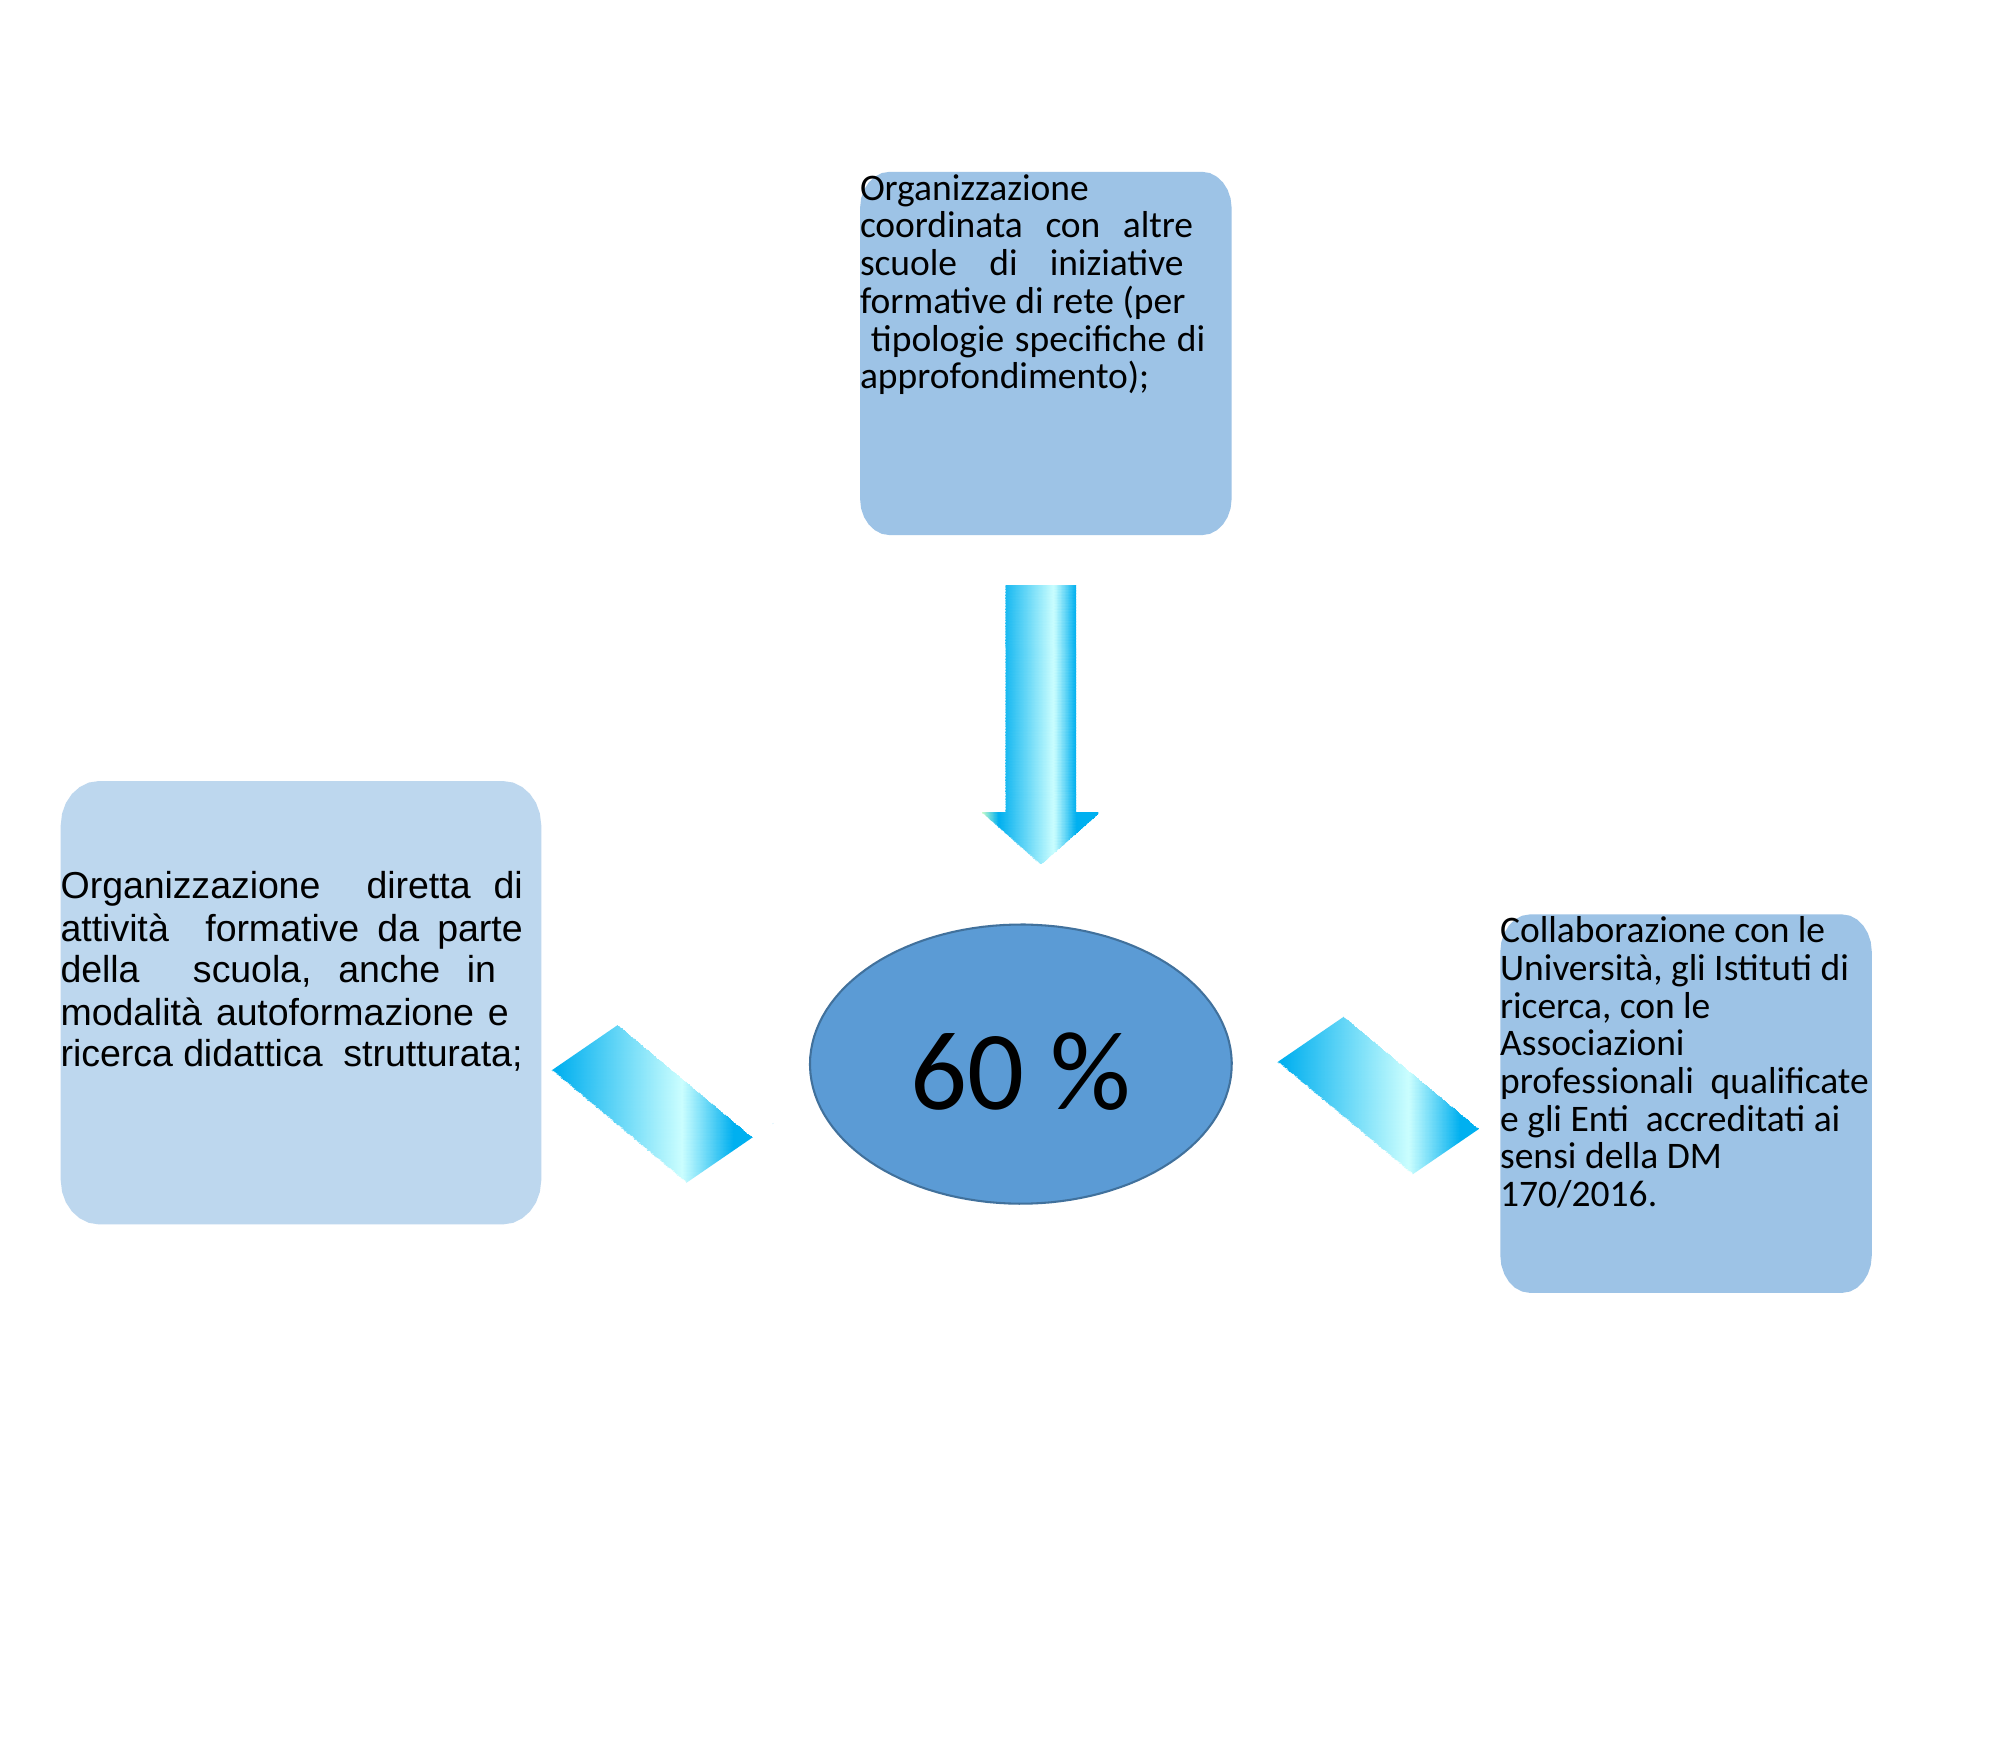

Organizzazione coordinata con altre scuole di iniziative formative di rete (per
 tipologie specifiche di approfondimento);
Organizzazione diretta di attività formative da parte della scuola, anche in modalità autoformazione e ricerca didattica strutturata;
Collaborazione con le Università, gli Istituti di ricerca, con le Associazioni professionali qualificate e gli Enti accreditati ai sensi della DM 170/2016.
60 %